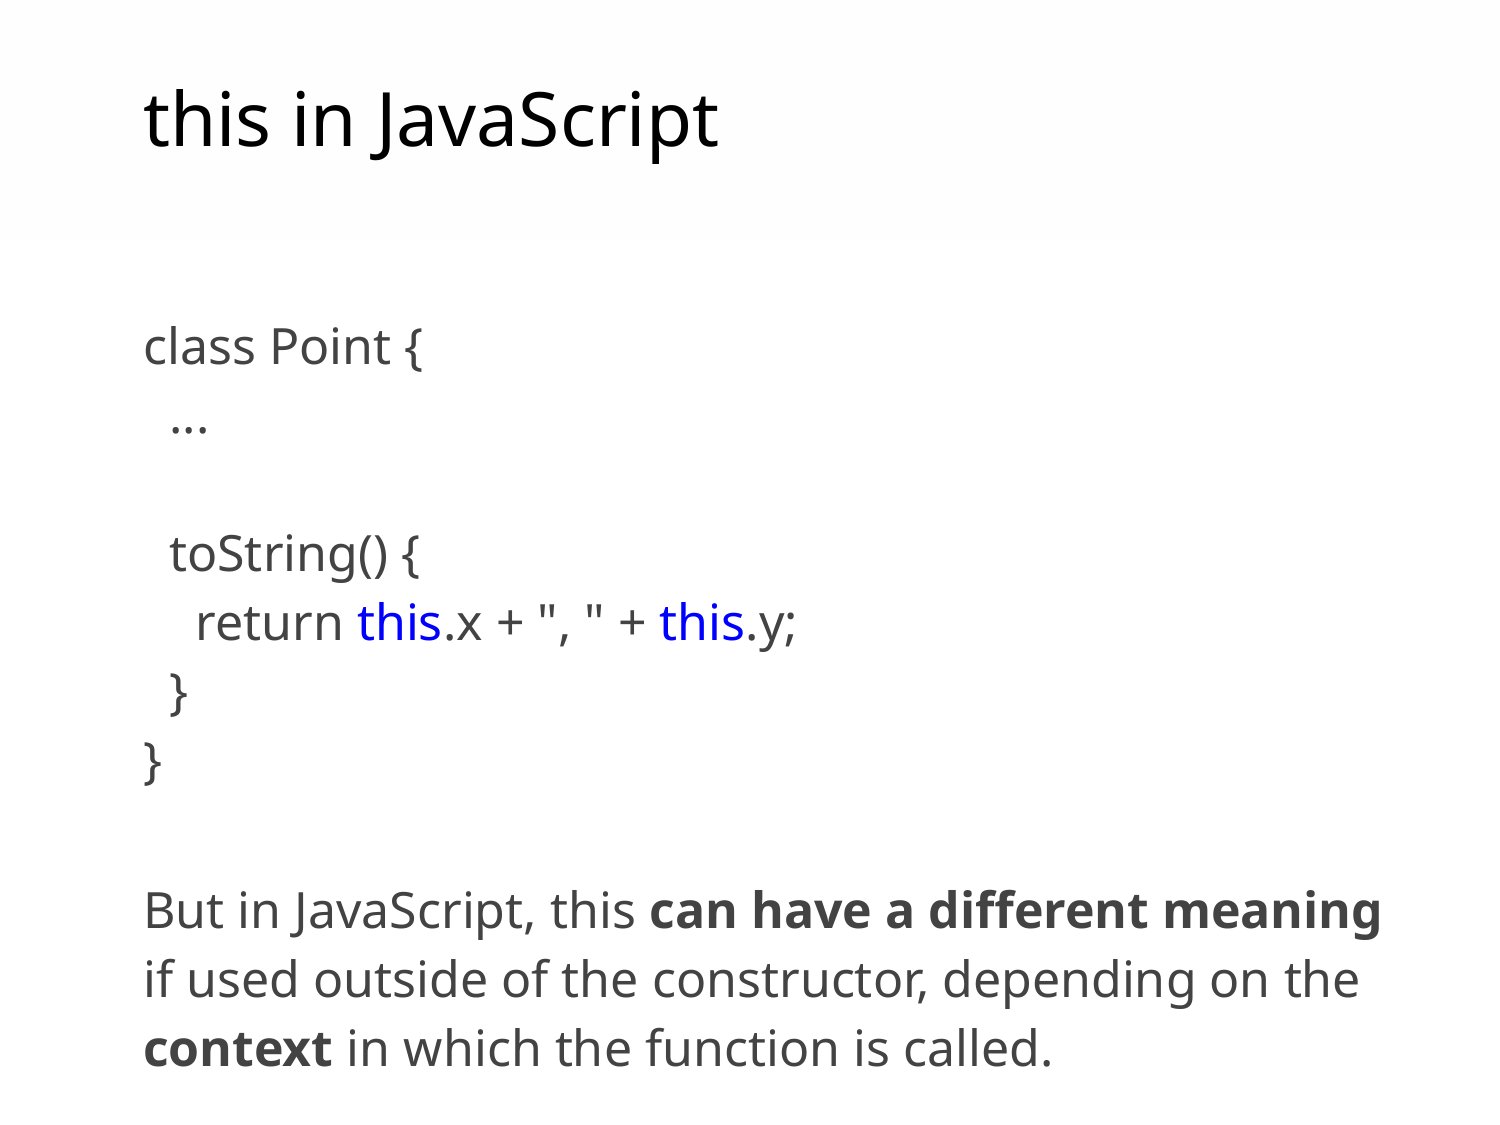

# this in JavaScript
class Point {
 ...
 toString() {
 return this.x + ", " + this.y;
 }
}
But in JavaScript, this can have a different meaning if used outside of the constructor, depending on the context in which the function is called.